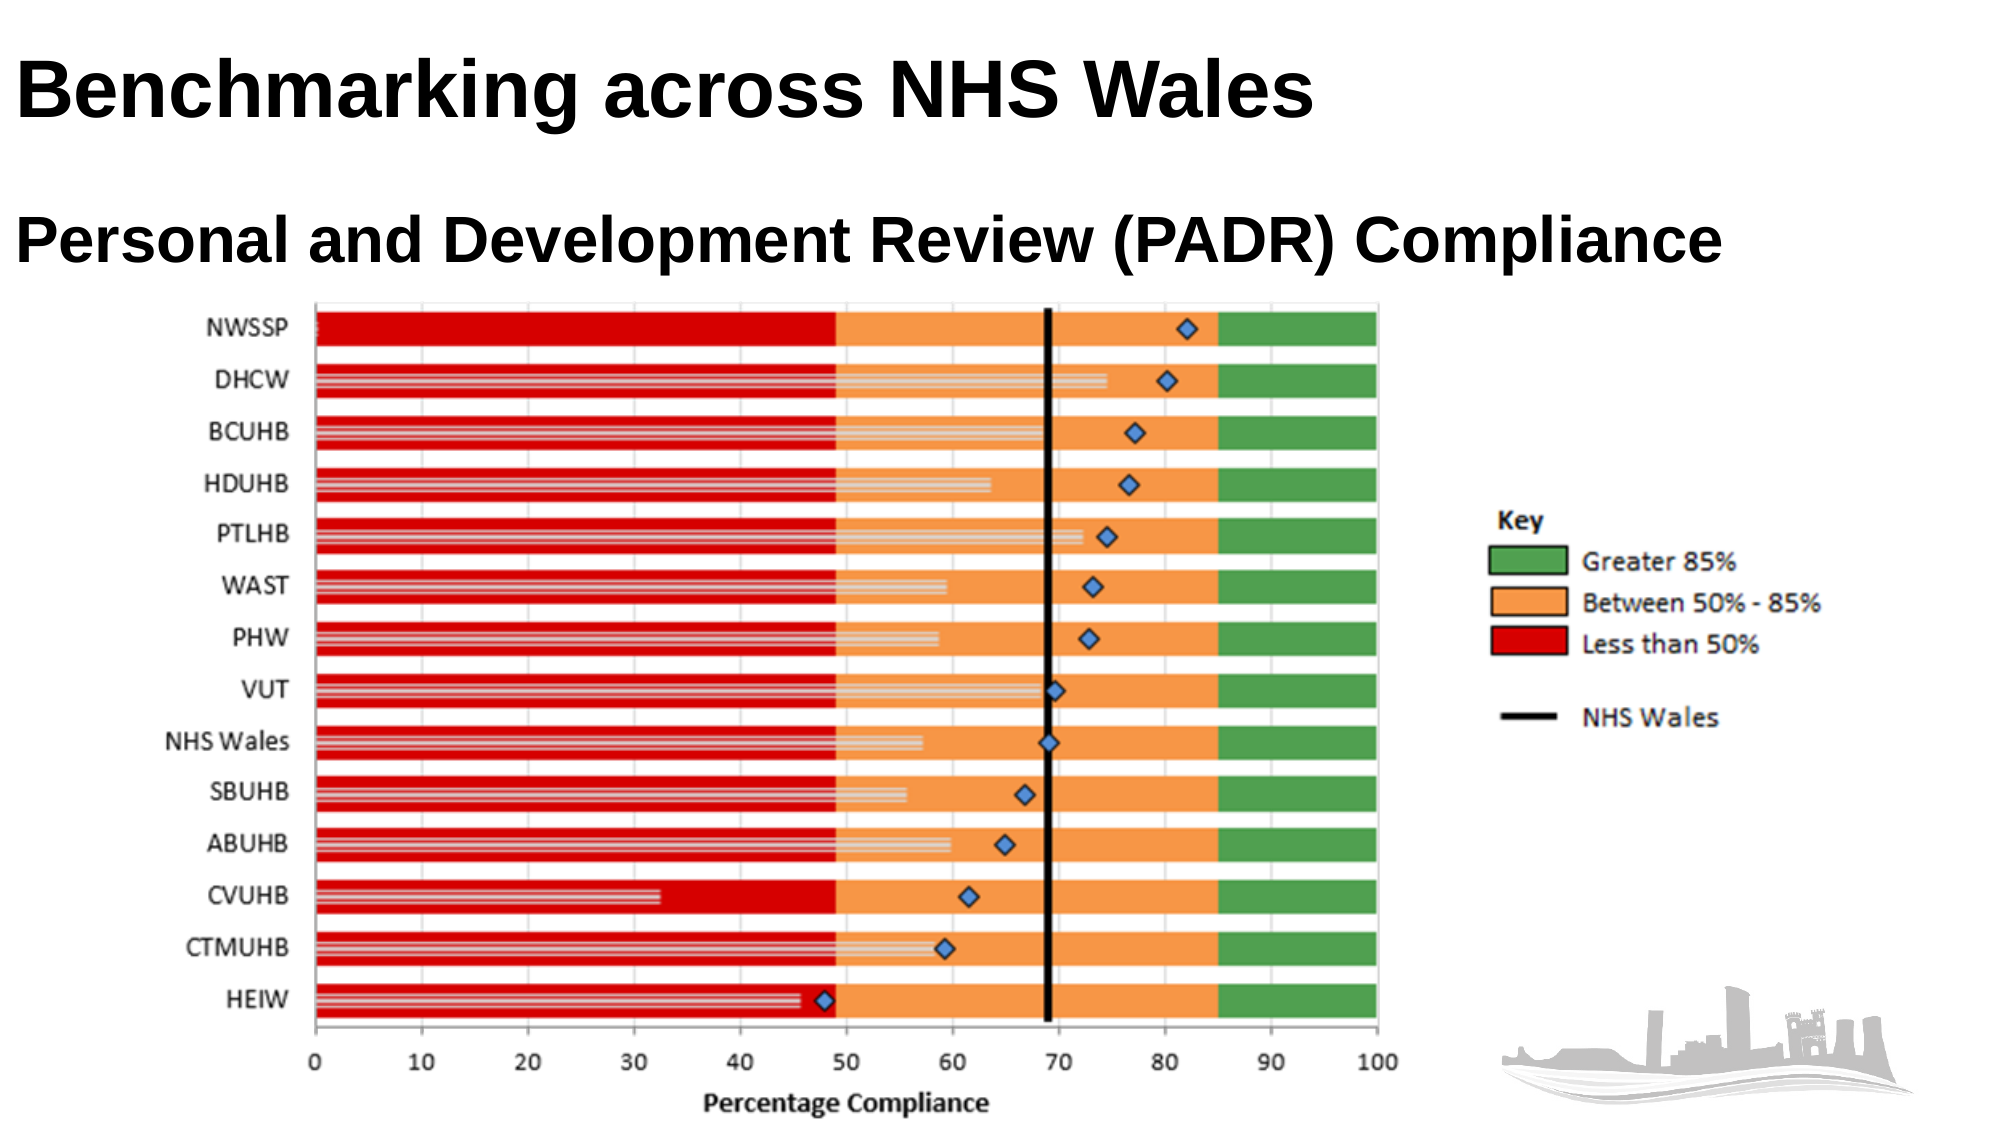

# Benchmarking across NHS Wales Personal and Development Review (PADR) Compliance